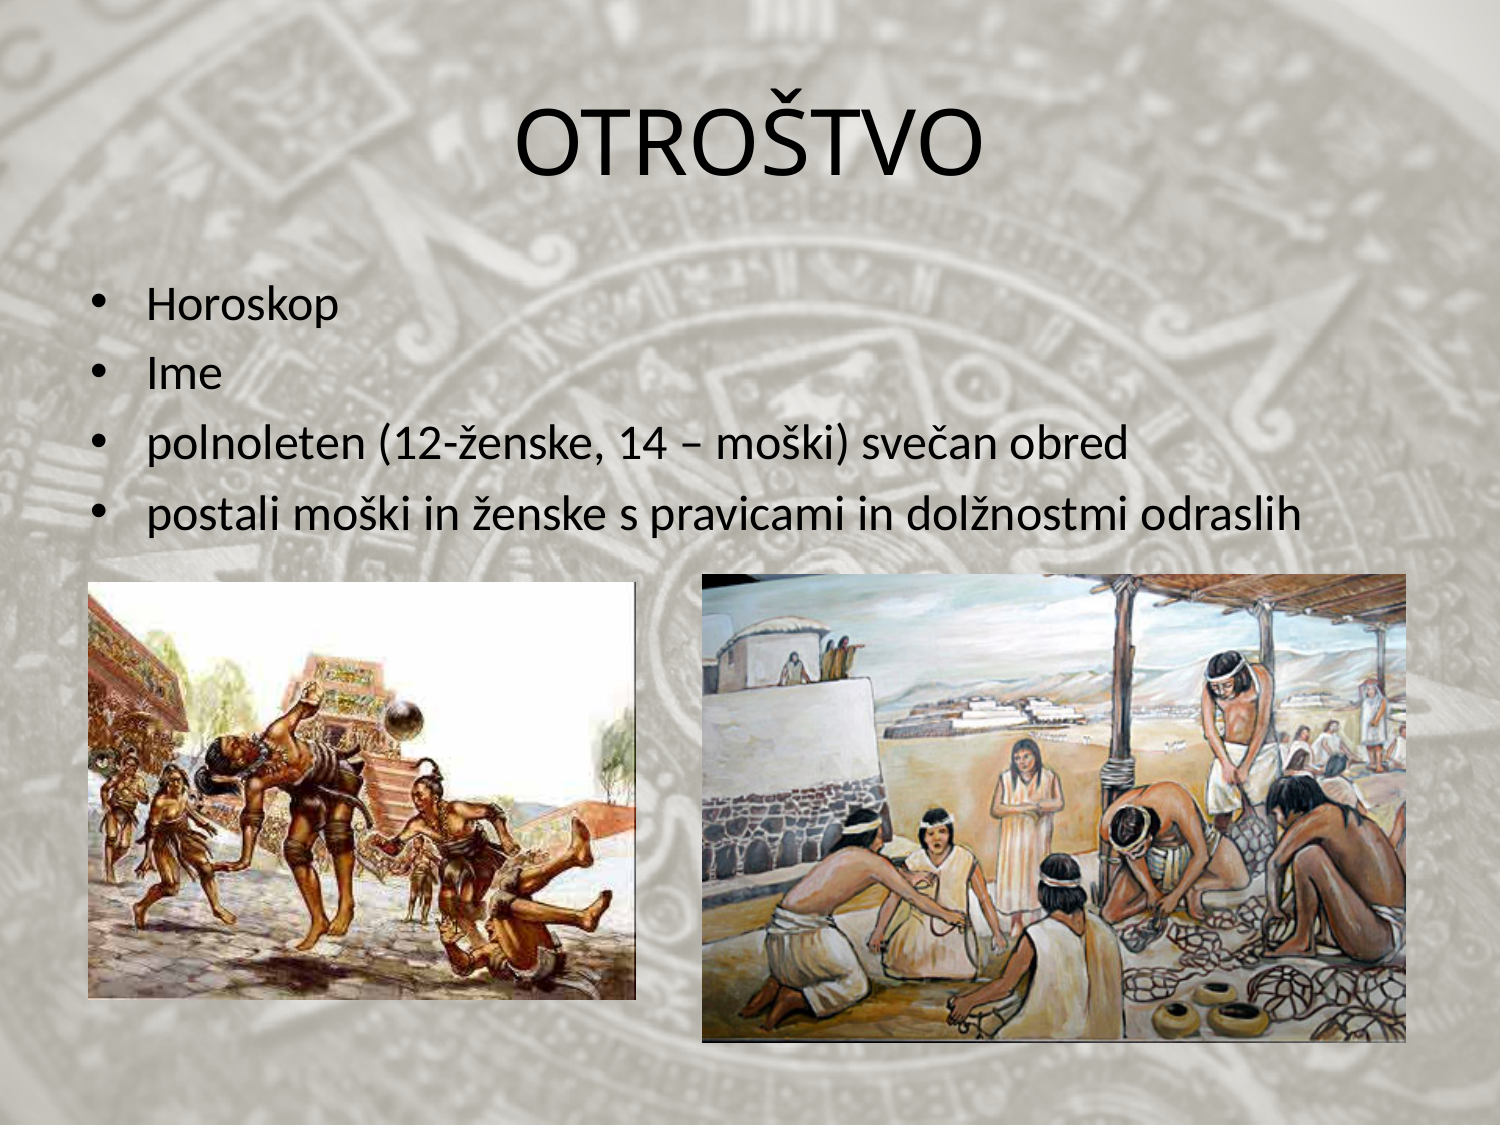

# OTROŠTVO
Horoskop
Ime
polnoleten (12-ženske, 14 – moški) svečan obred
postali moški in ženske s pravicami in dolžnostmi odraslih